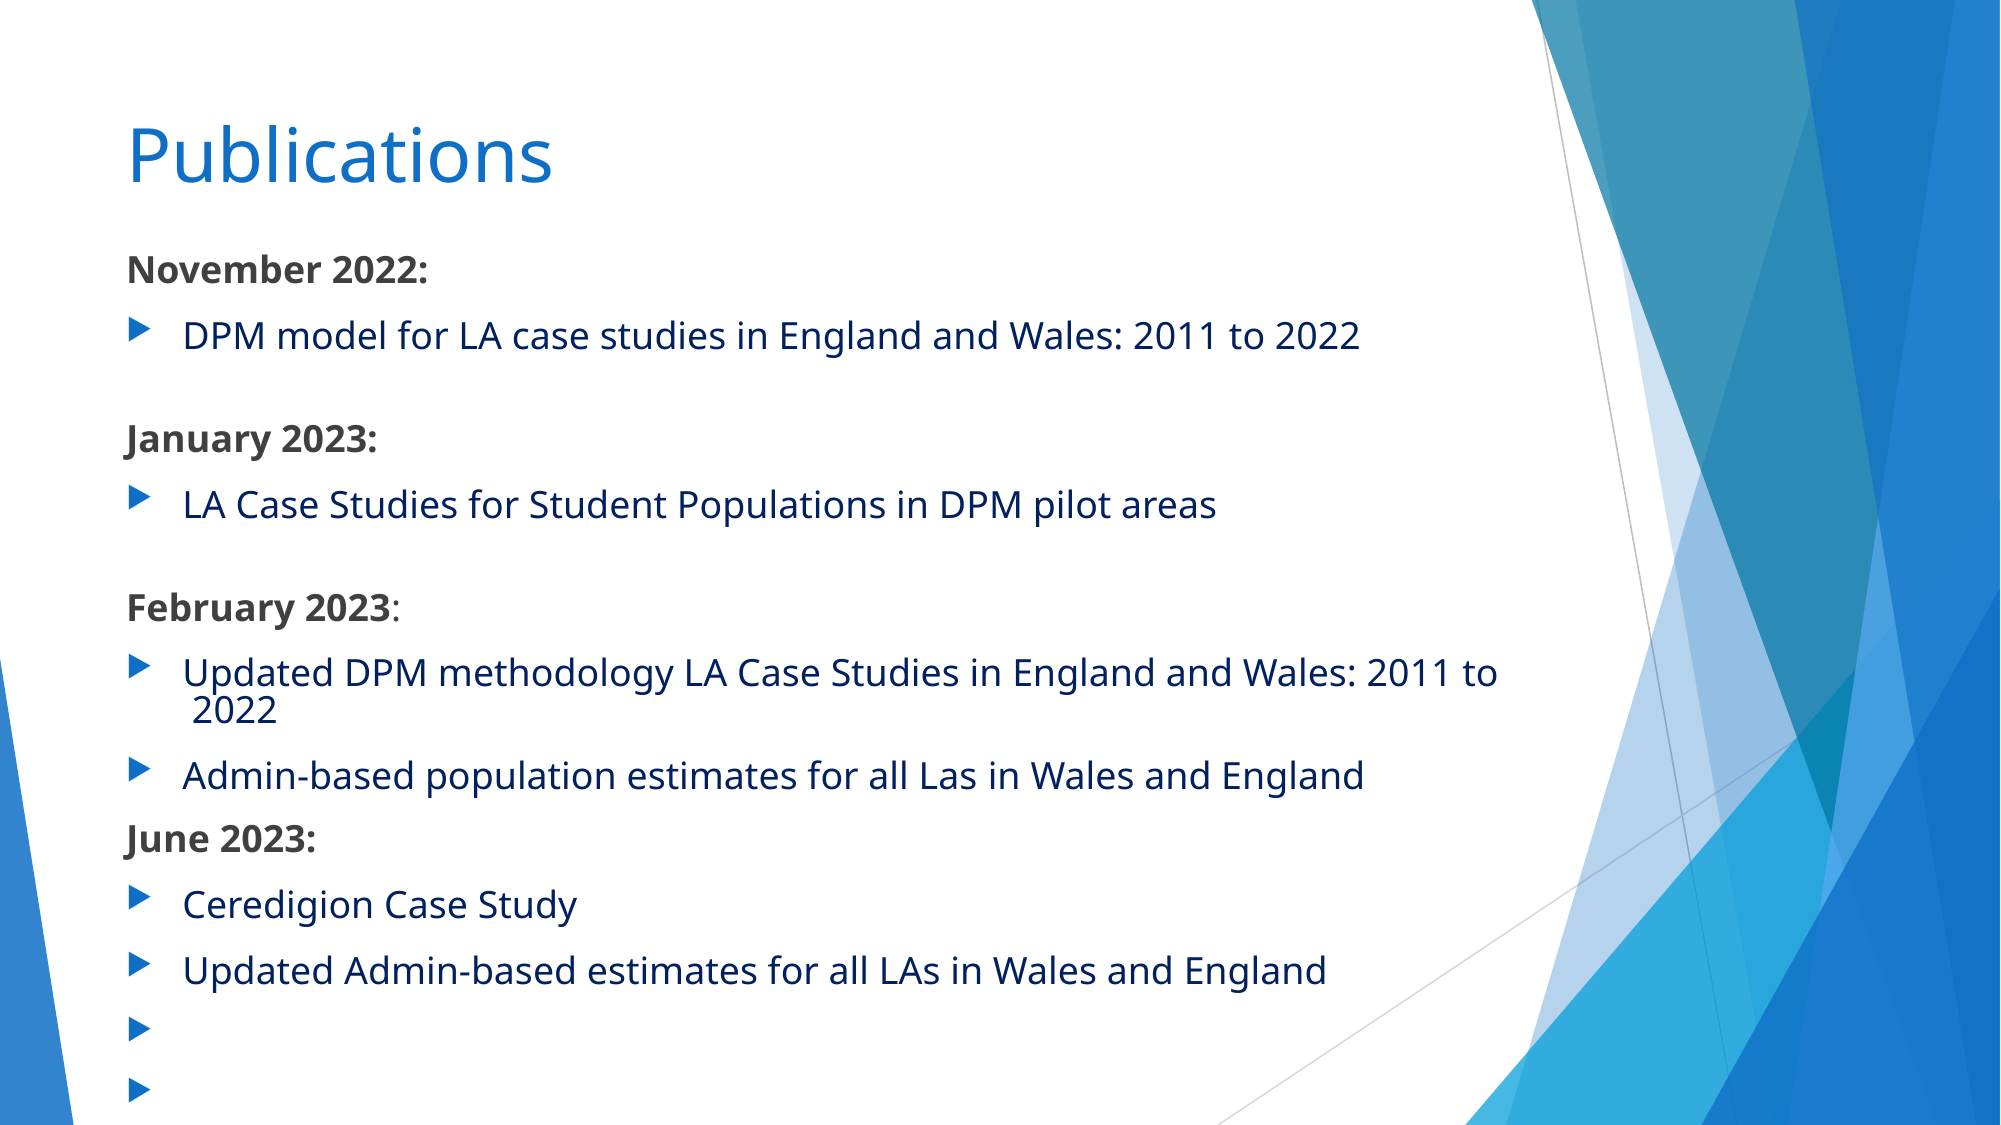

# Publications
November 2022:
DPM model for LA case studies in England and Wales: 2011 to 2022
January 2023:
LA Case Studies for Student Populations in DPM pilot areas
February 2023:
Updated DPM methodology LA Case Studies in England and Wales: 2011 to 2022
Admin-based population estimates for all Las in Wales and England
June 2023:
Ceredigion Case Study
Updated Admin-based estimates for all LAs in Wales and England